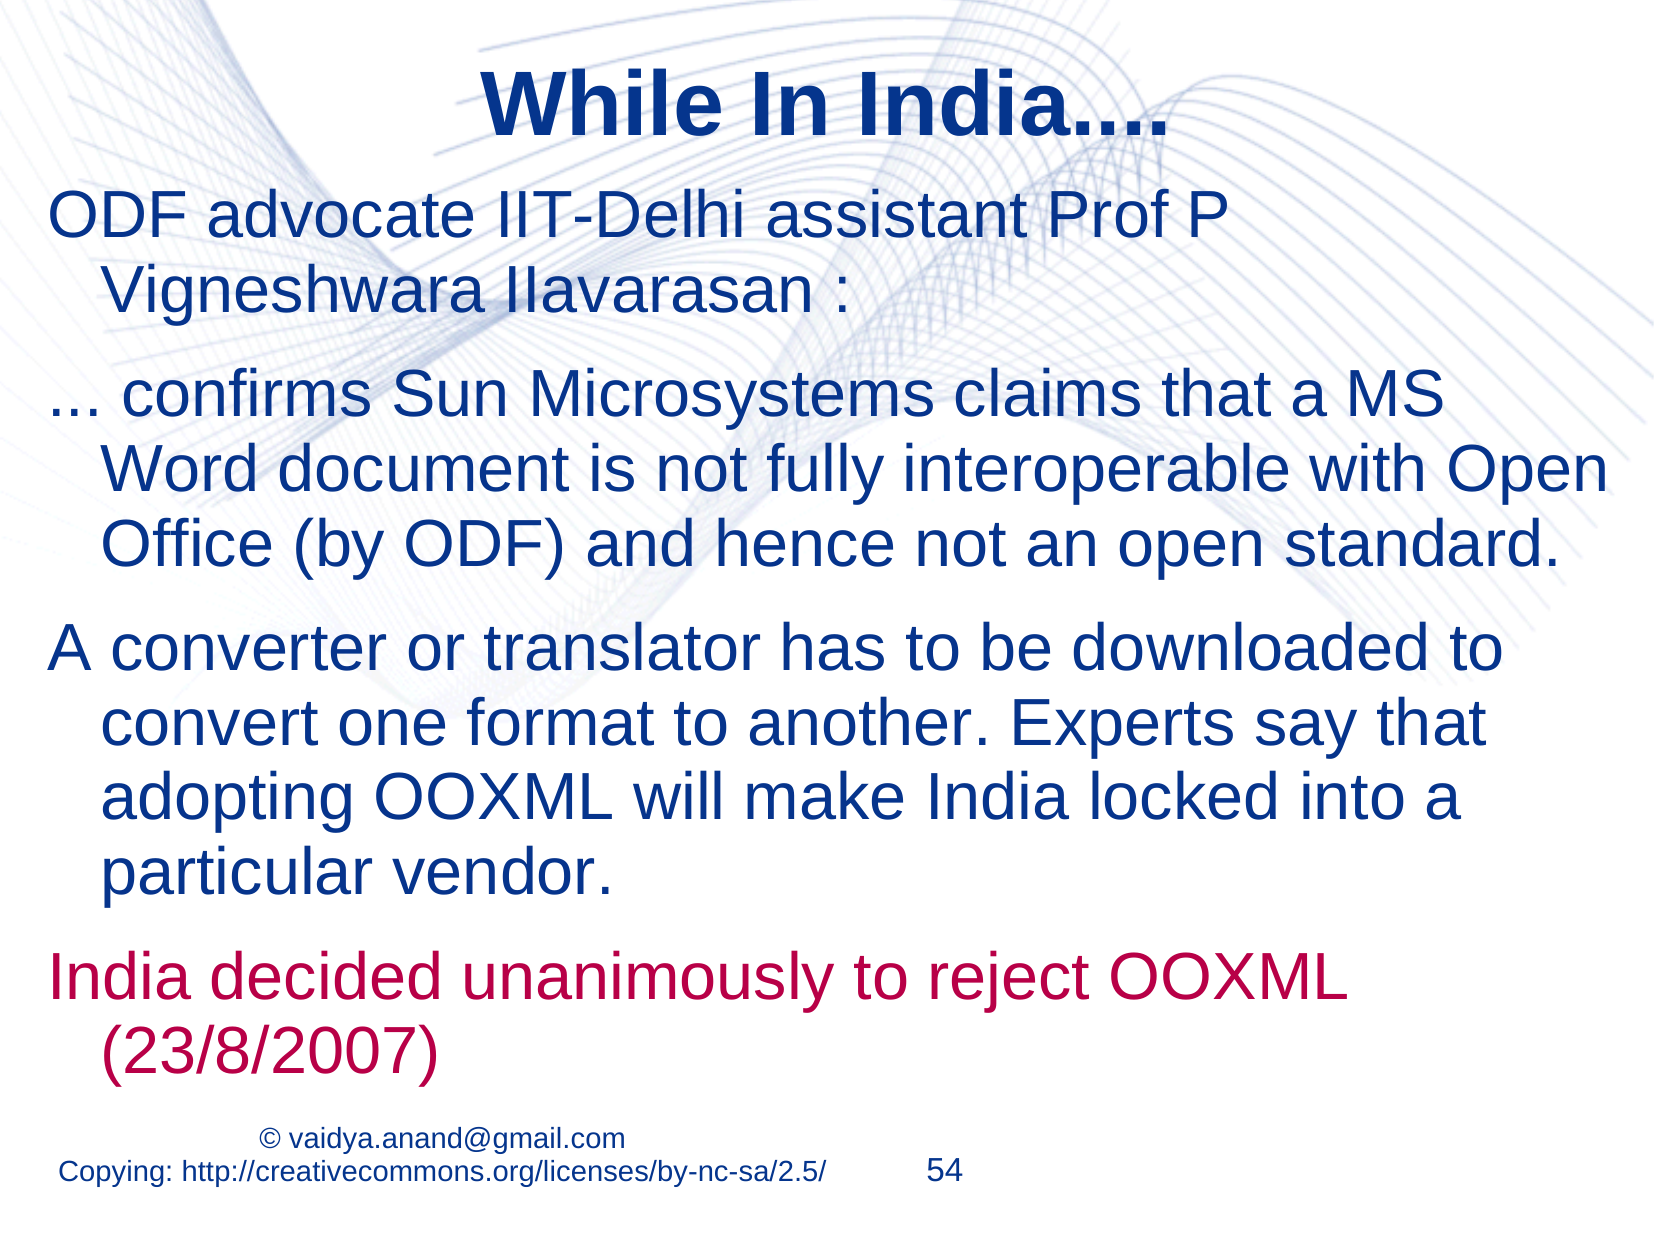

# While In India....
ODF advocate IIT-Delhi assistant Prof P Vigneshwara IIavarasan :
... confirms Sun Microsystems claims that a MS Word document is not fully interoperable with Open Office (by ODF) and hence not an open standard.
A converter or translator has to be downloaded to convert one format to another. Experts say that adopting OOXML will make India locked into a particular vendor.
India decided unanimously to reject OOXML (23/8/2007)
http://www.broffice.org
54